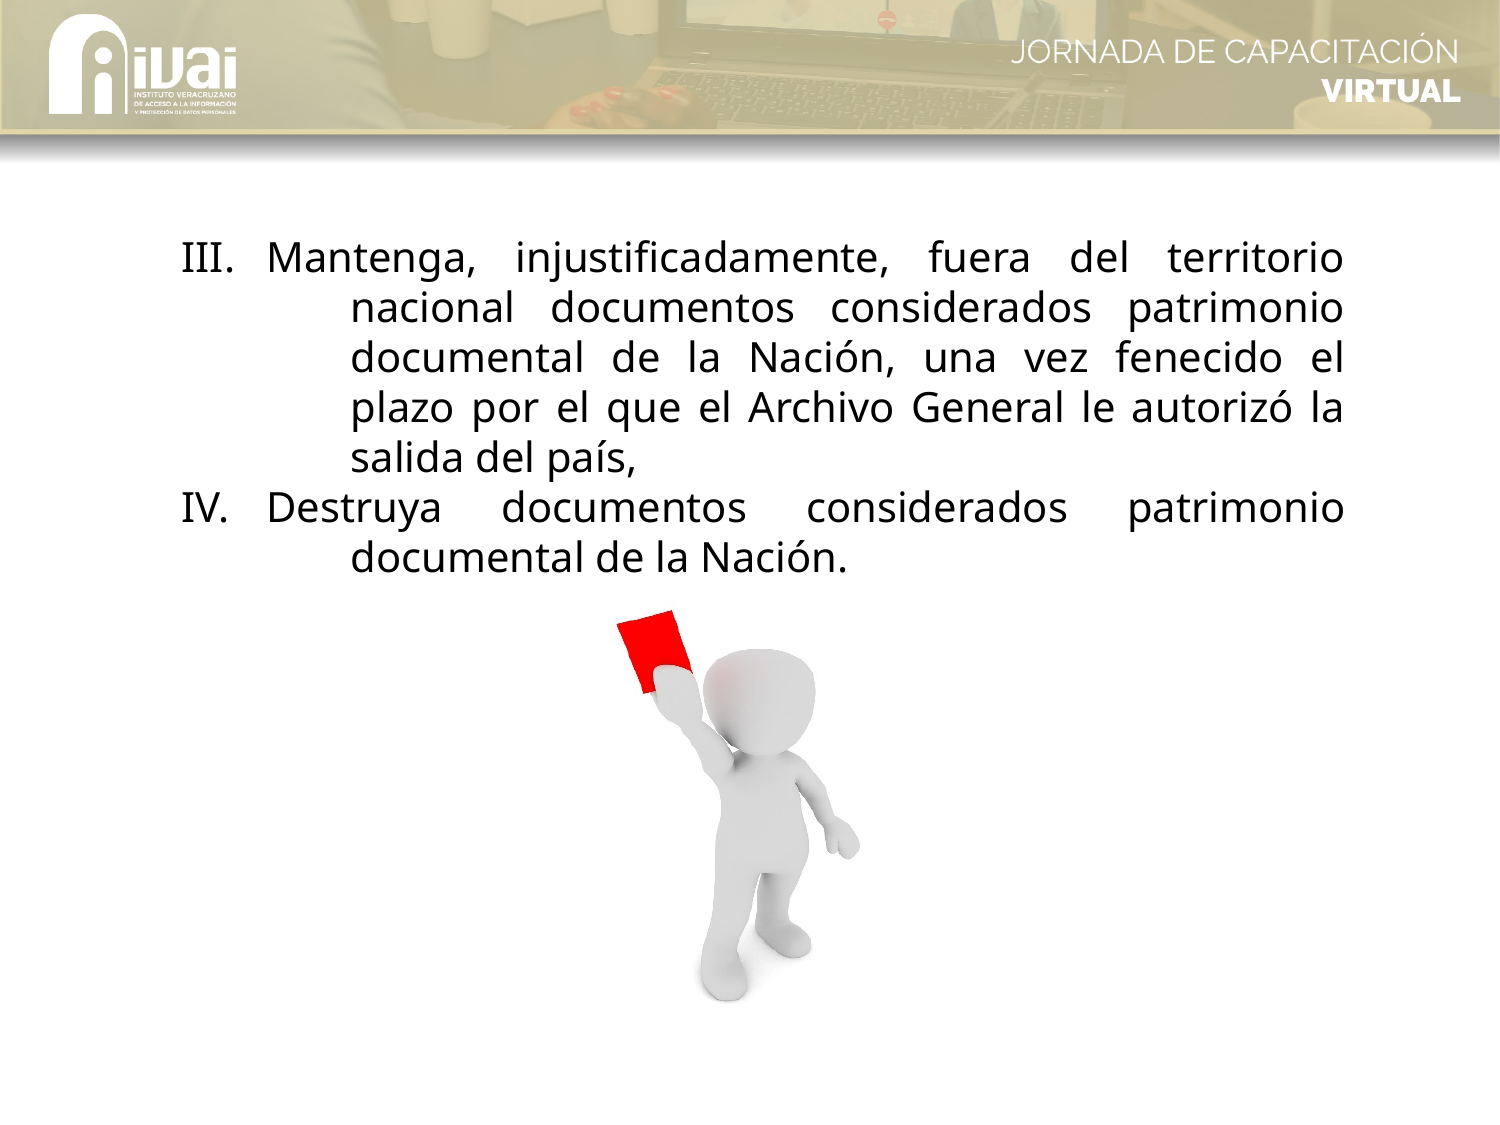

Mantenga, injustificadamente, fuera del territorio nacional documentos considerados patrimonio documental de la Nación, una vez fenecido el plazo por el que el Archivo General le autorizó la salida del país,
Destruya documentos considerados patrimonio documental de la Nación.